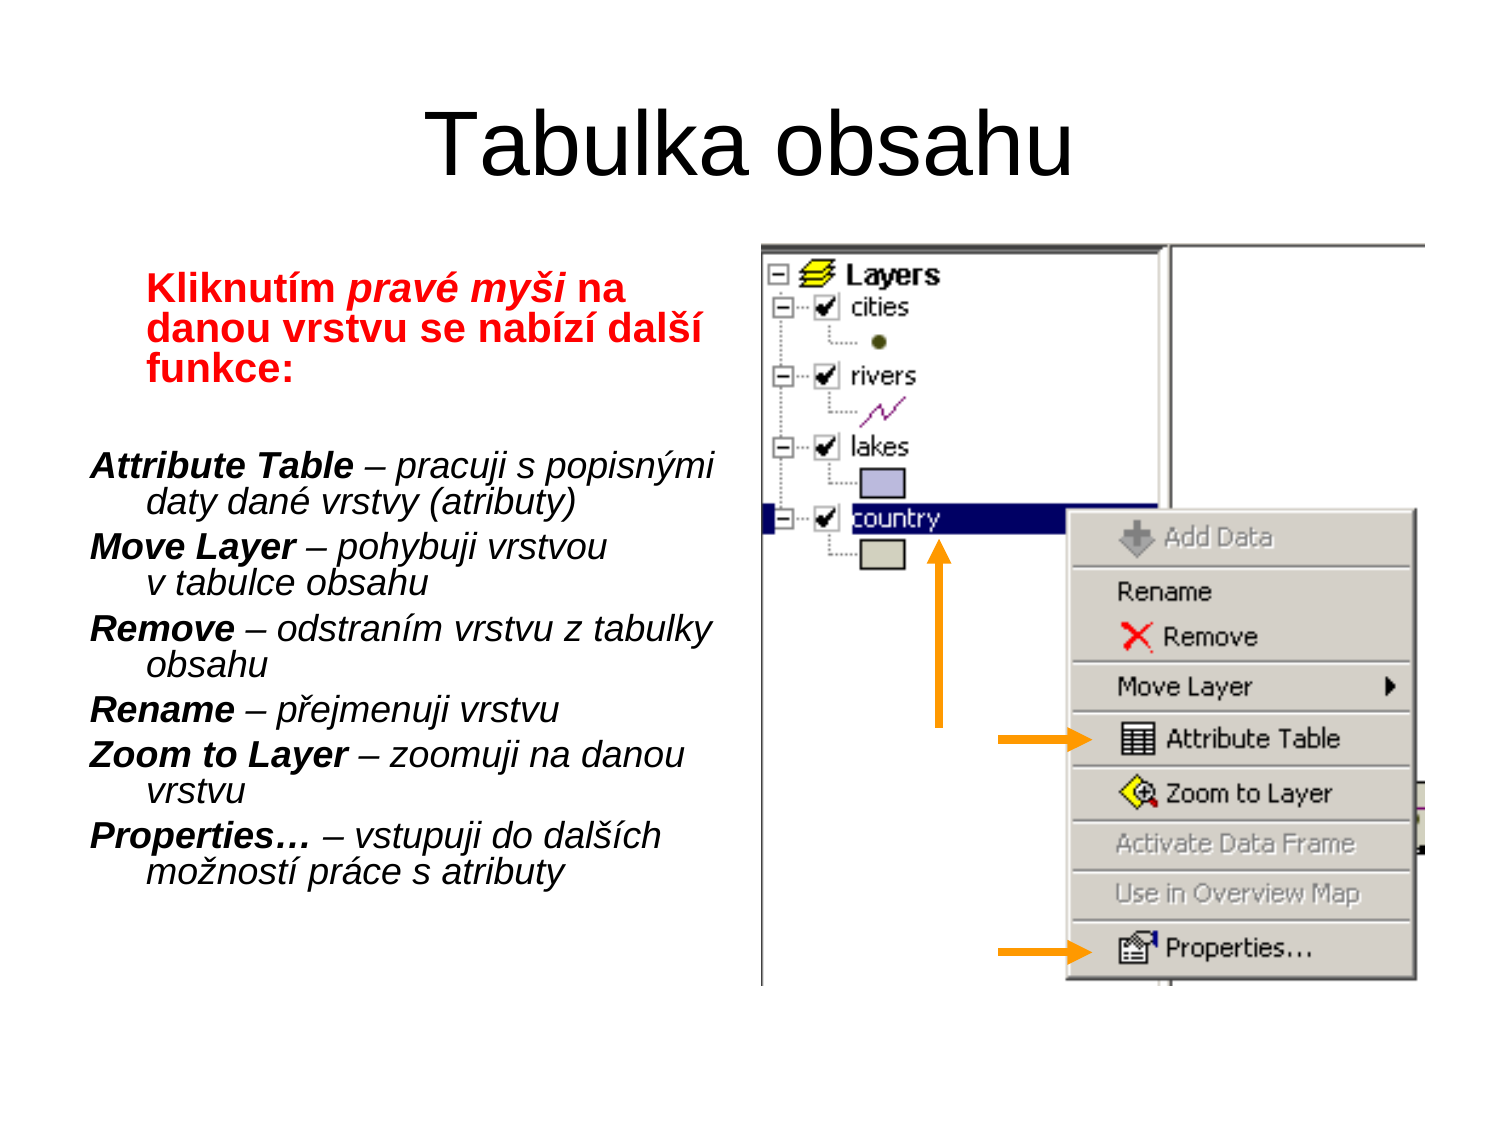

# Tabulka obsahu
	Kliknutím pravé myši na danou vrstvu se nabízí další funkce:
Attribute Table – pracuji s popisnými daty dané vrstvy (atributy)
Move Layer – pohybuji vrstvou
v tabulce obsahu
Remove – odstraním vrstvu z tabulky obsahu
Rename – přejmenuji vrstvu
Zoom to Layer – zoomuji na danou vrstvu
Properties… – vstupuji do dalších možností práce s atributy